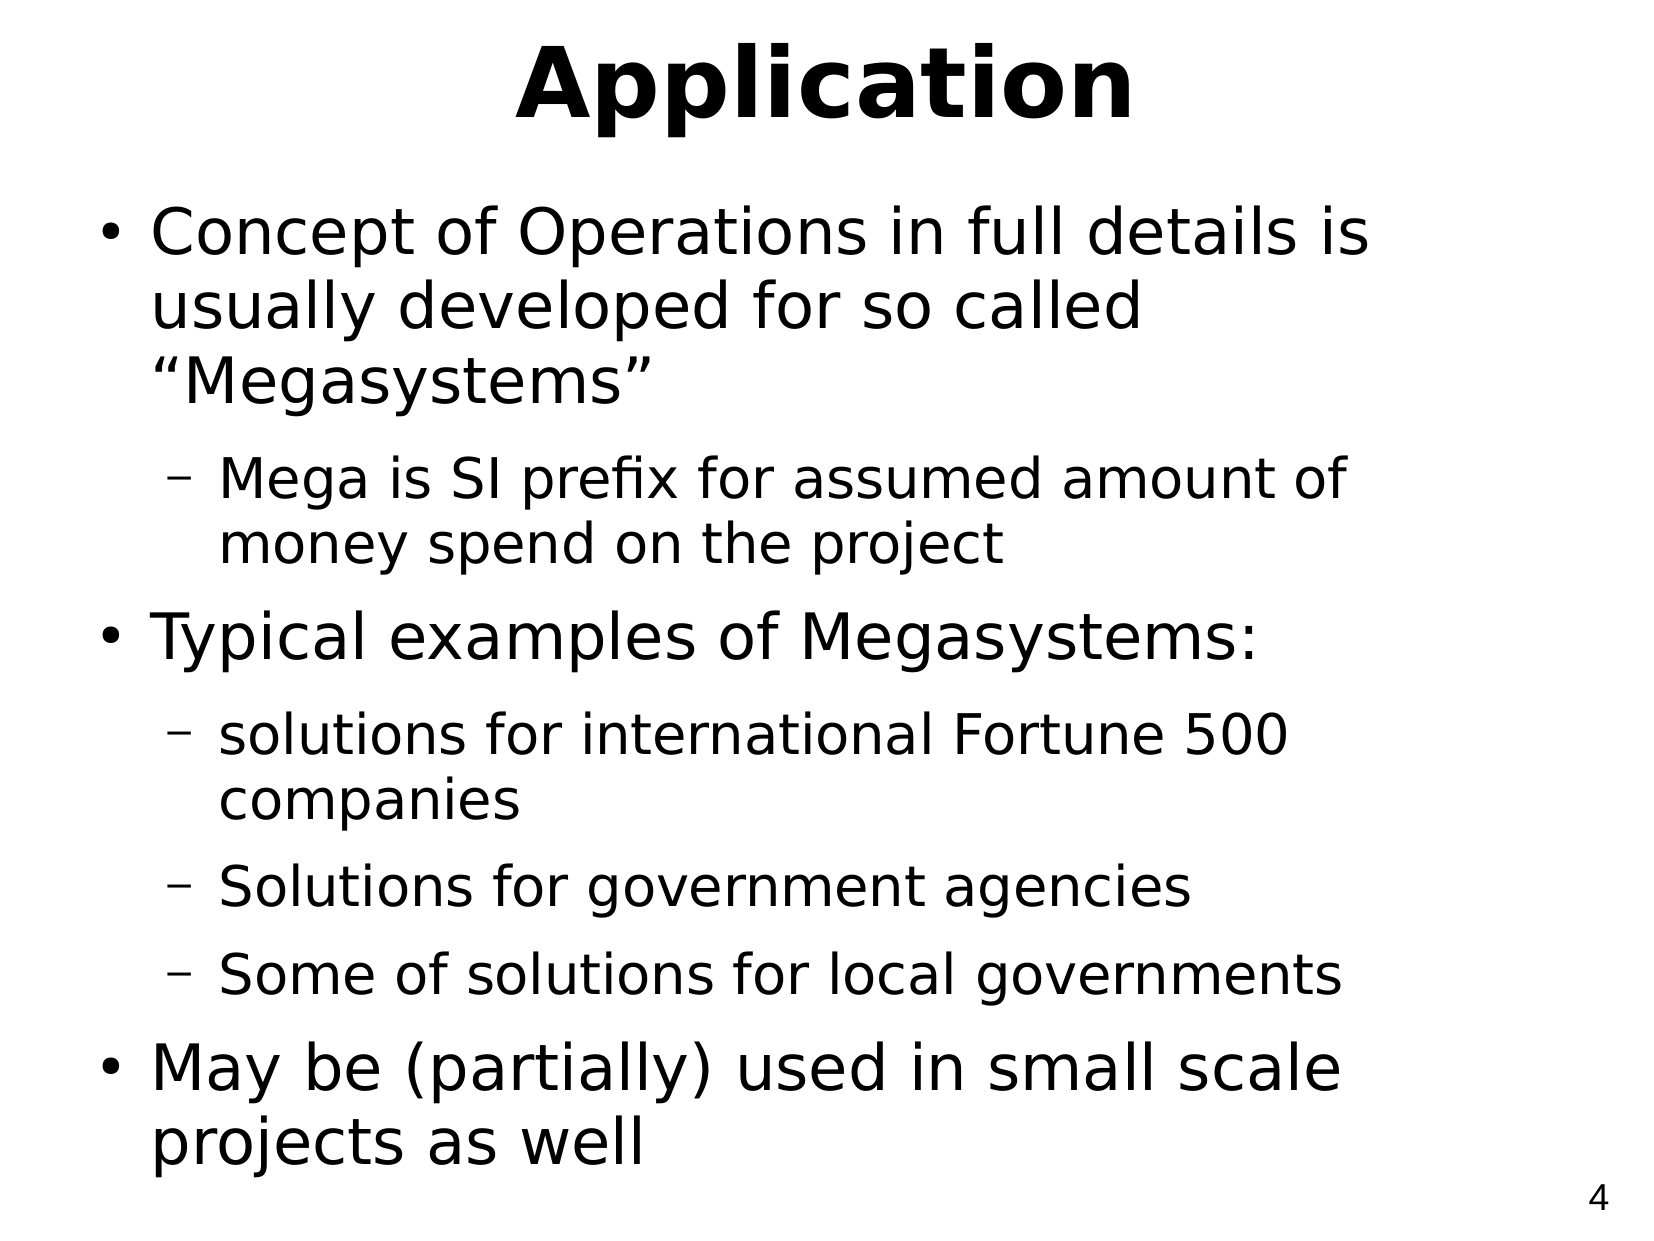

# Application
Concept of Operations in full details is usually developed for so called “Megasystems”
Mega is SI prefix for assumed amount of money spend on the project
Typical examples of Megasystems:
solutions for international Fortune 500 companies
Solutions for government agencies
Some of solutions for local governments
May be (partially) used in small scale projects as well